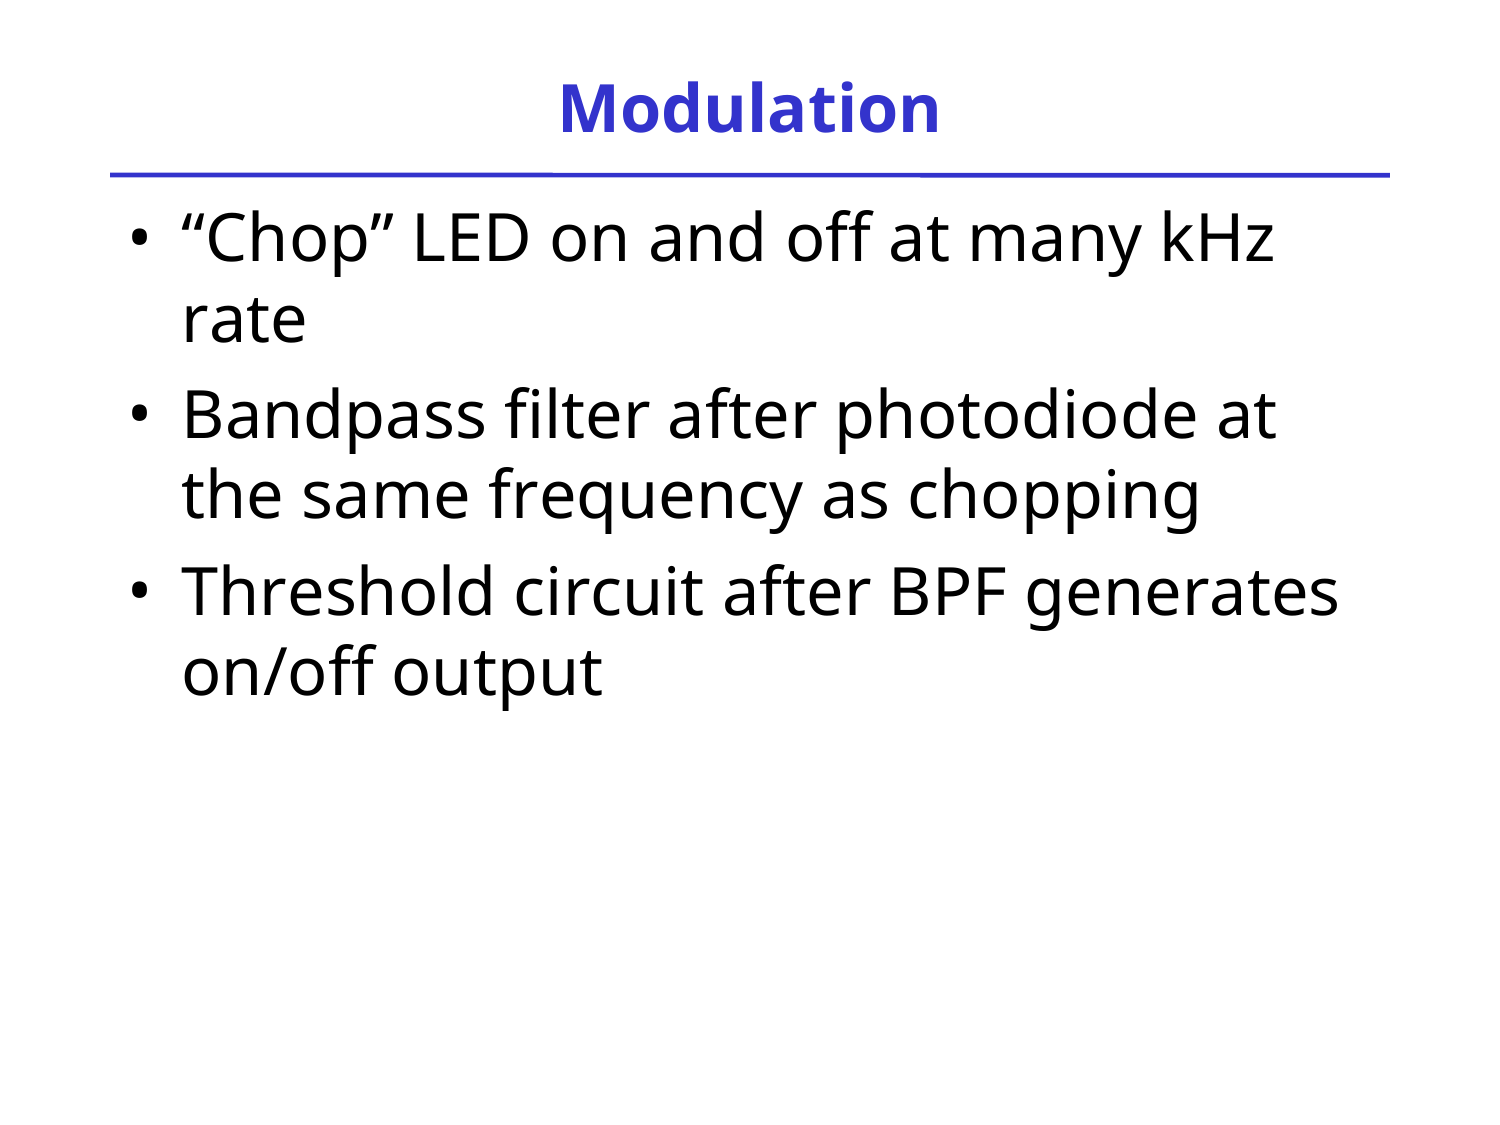

# Modulation
“Chop” LED on and off at many kHz rate
Bandpass filter after photodiode at the same frequency as chopping
Threshold circuit after BPF generates on/off output